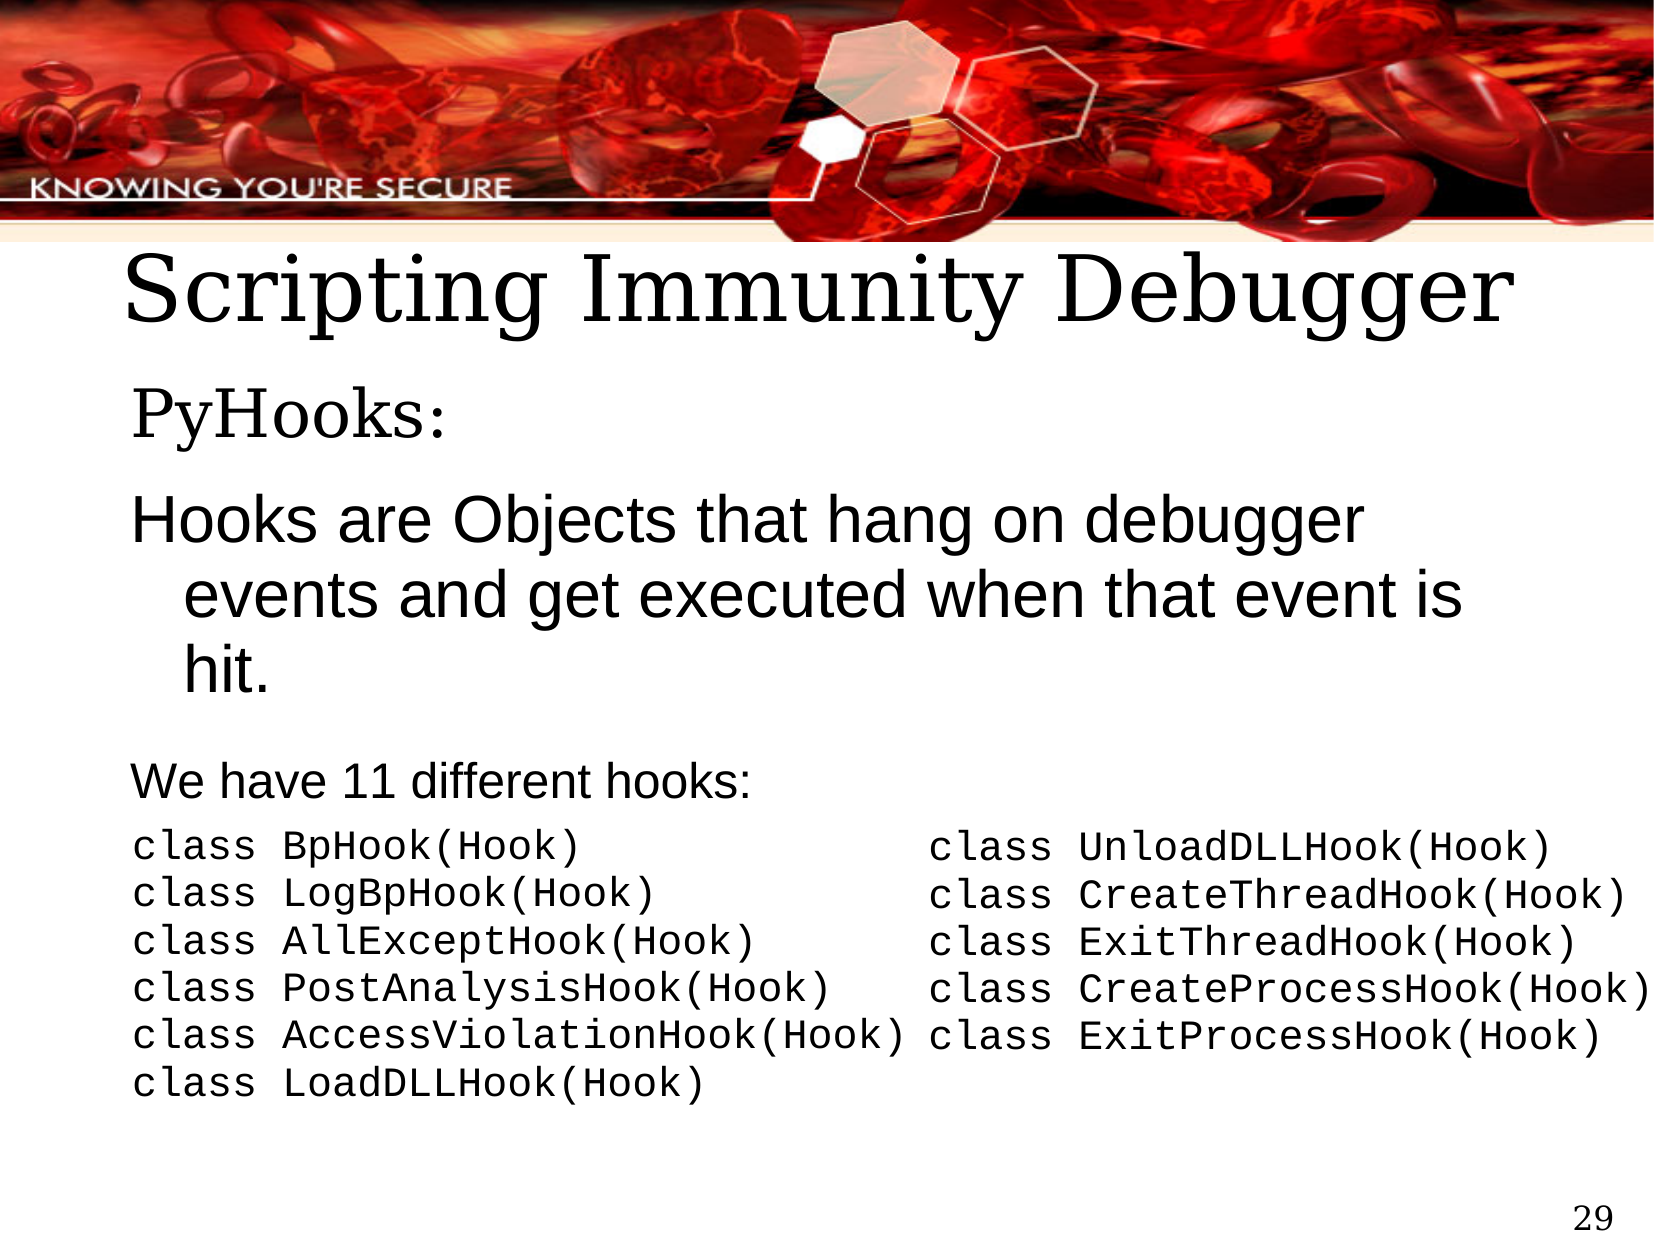

# Scripting Immunity Debugger
PyHooks:
Hooks are Objects that hang on debugger events and get executed when that event is hit.
We have 11 different hooks:
class BpHook(Hook)
class LogBpHook(Hook)
class AllExceptHook(Hook)
class PostAnalysisHook(Hook)
class AccessViolationHook(Hook)
class LoadDLLHook(Hook)
class UnloadDLLHook(Hook)
class CreateThreadHook(Hook)
class ExitThreadHook(Hook)
class CreateProcessHook(Hook)
class ExitProcessHook(Hook)